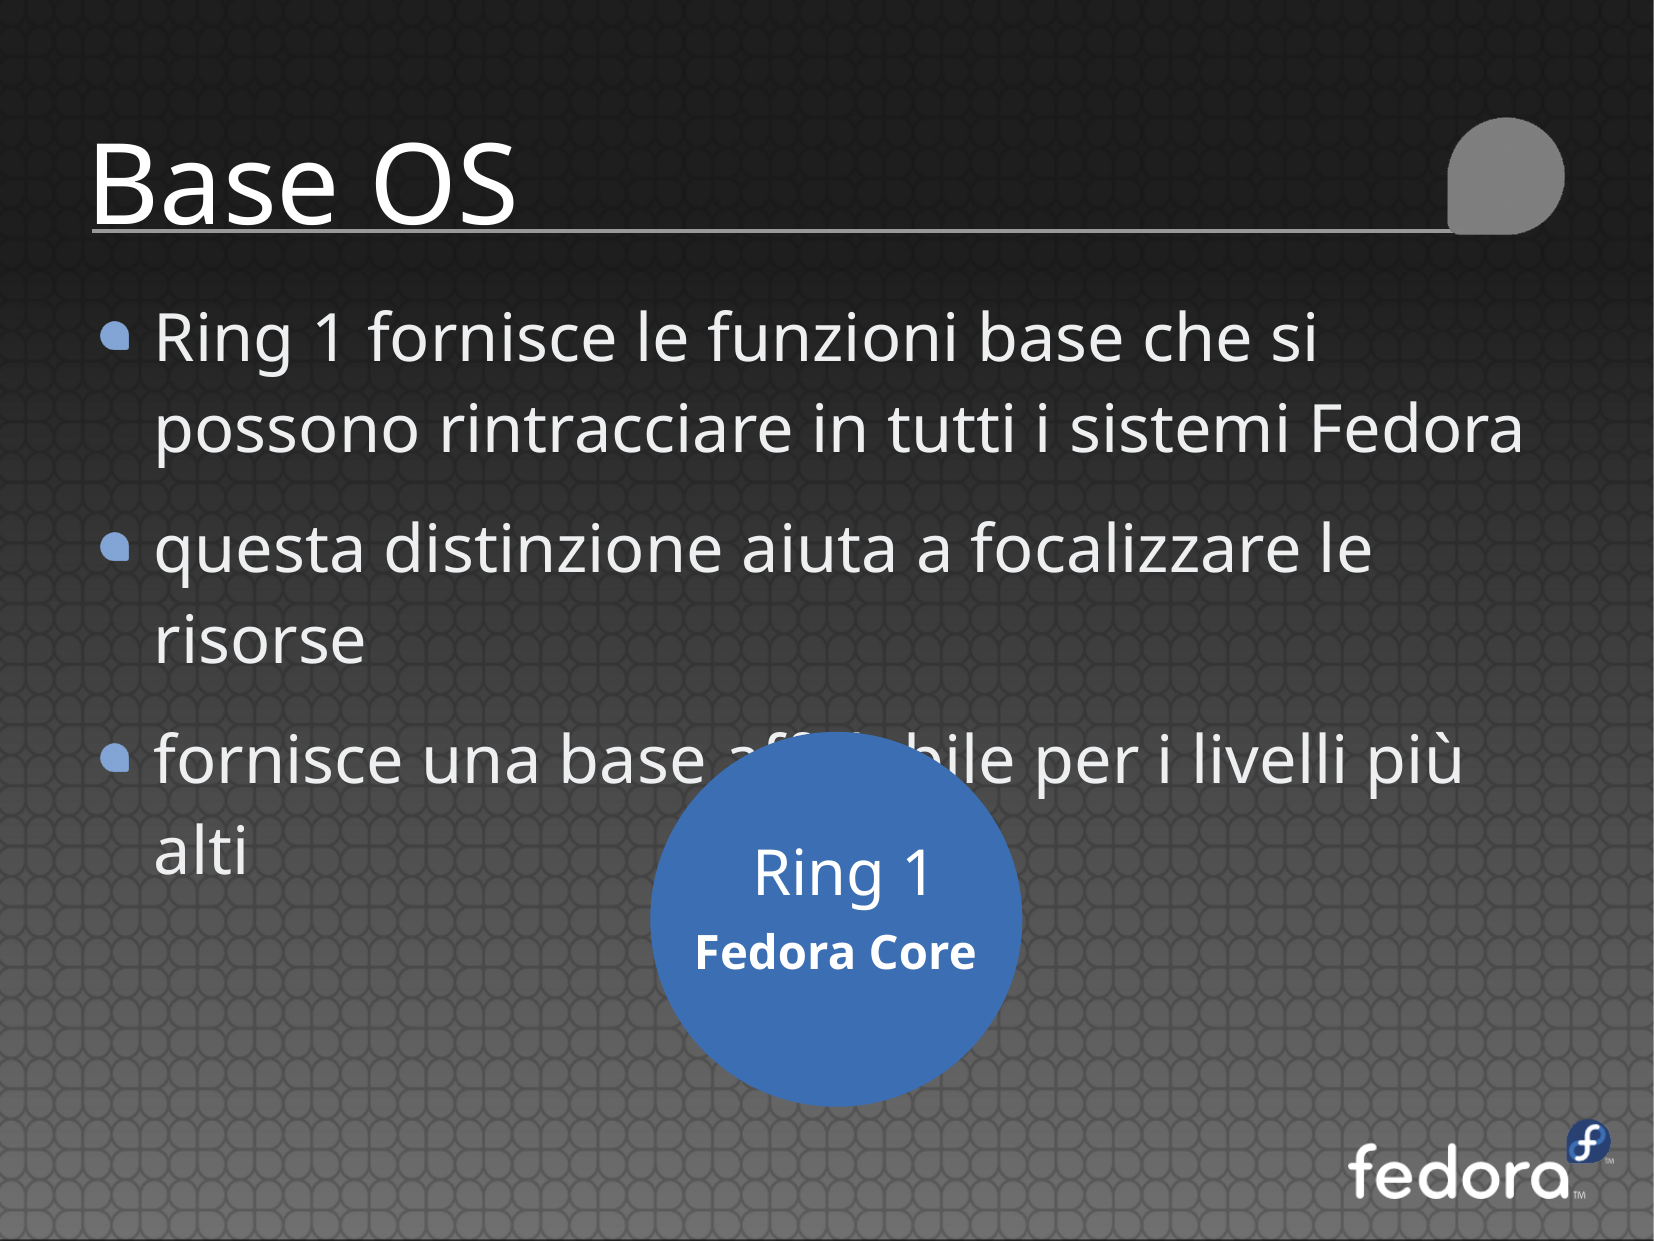

# Base OS
Ring 1 fornisce le funzioni base che si possono rintracciare in tutti i sistemi Fedora
questa distinzione aiuta a focalizzare le risorse
fornisce una base affidabile per i livelli più alti